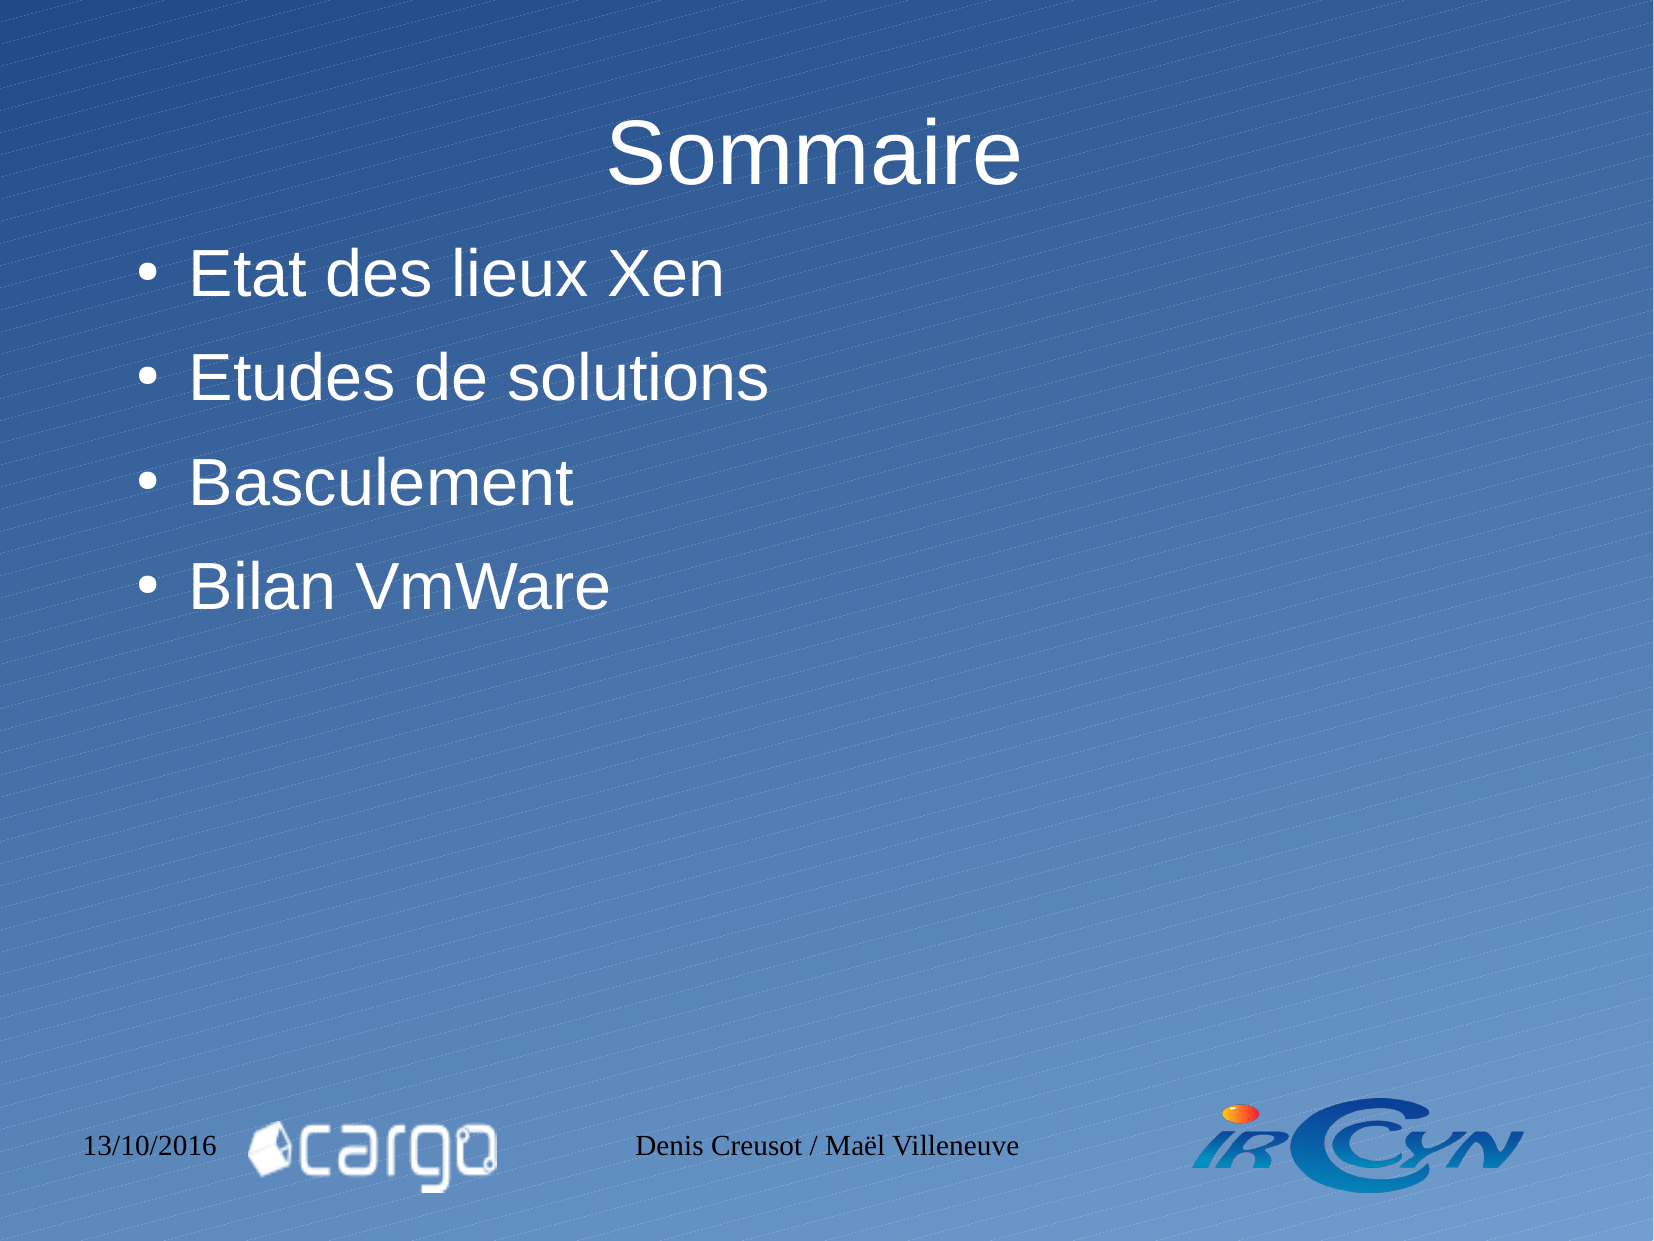

# Sommaire
Etat des lieux Xen
Etudes de solutions
Basculement
Bilan VmWare
13/10/2016
Denis Creusot / Maël Villeneuve